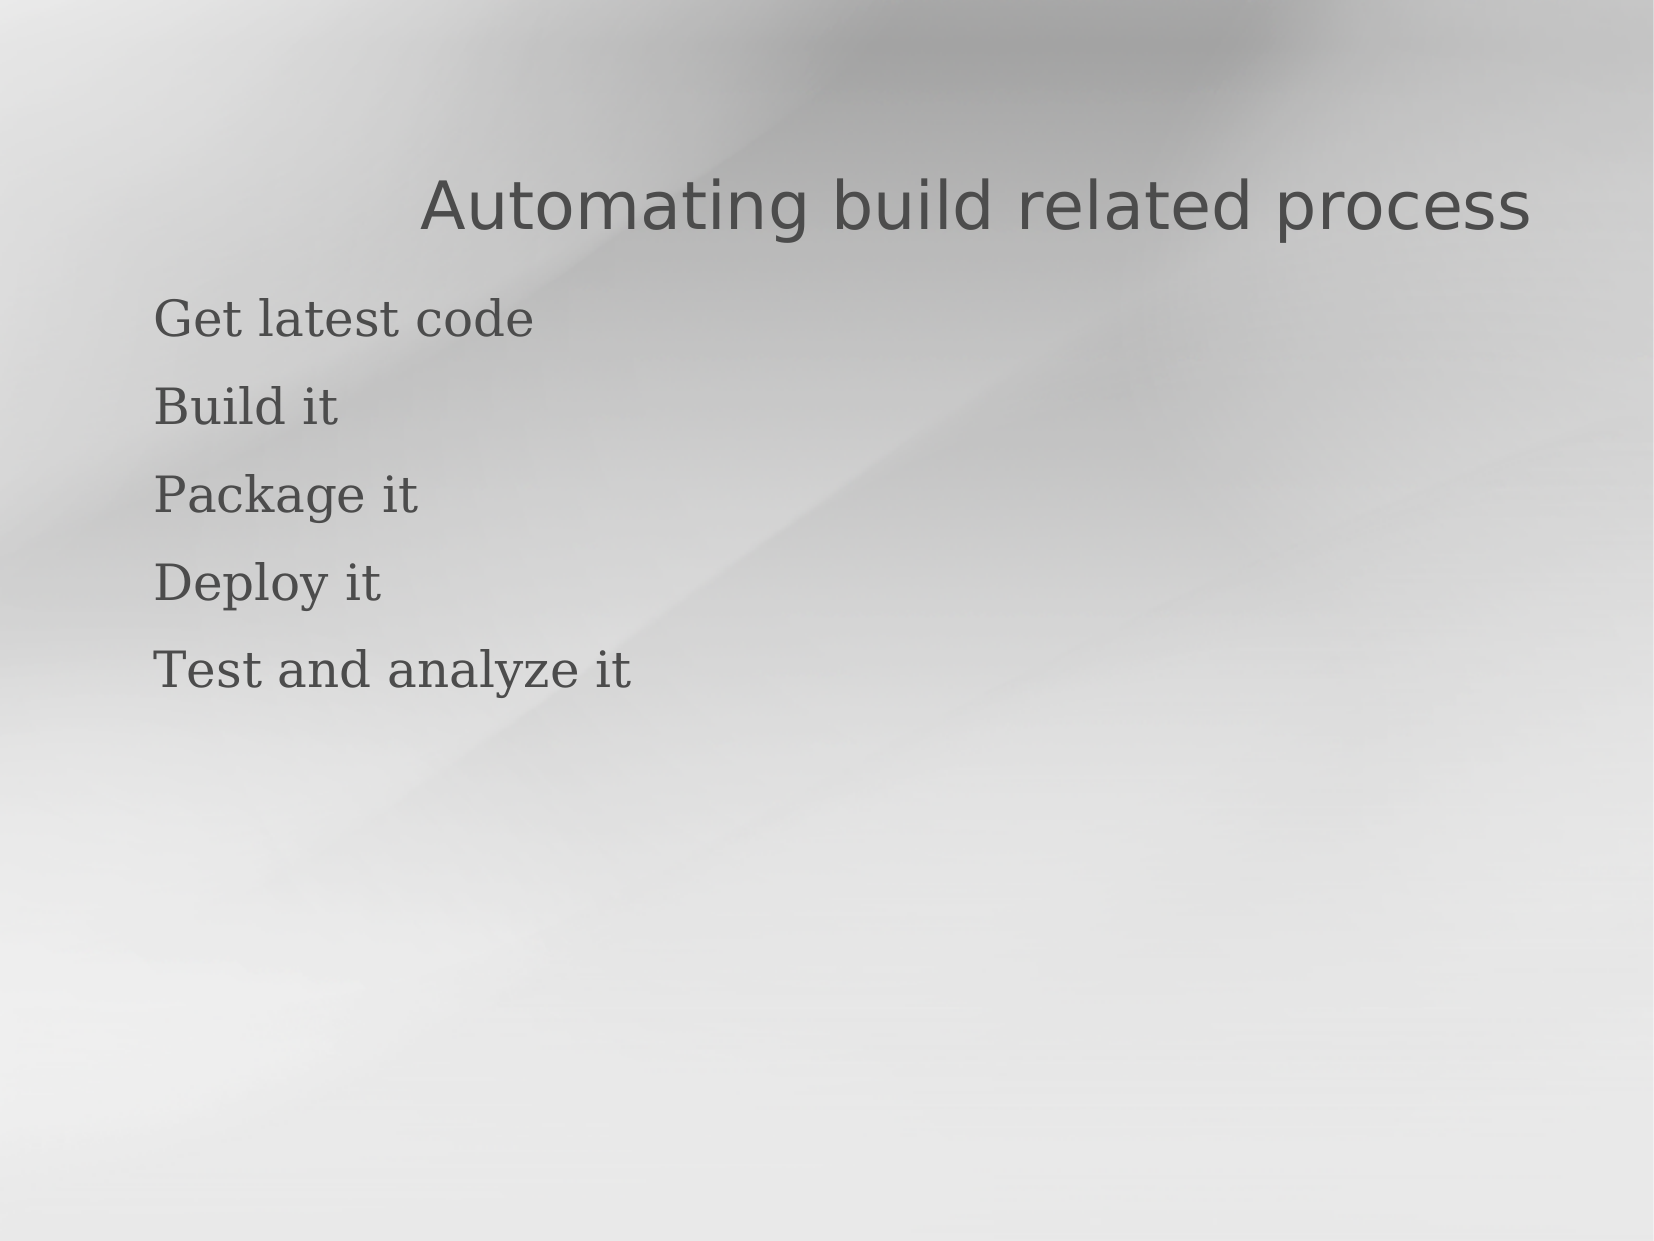

# Automating build related process
Get latest code
Build it
Package it
Deploy it
Test and analyze it